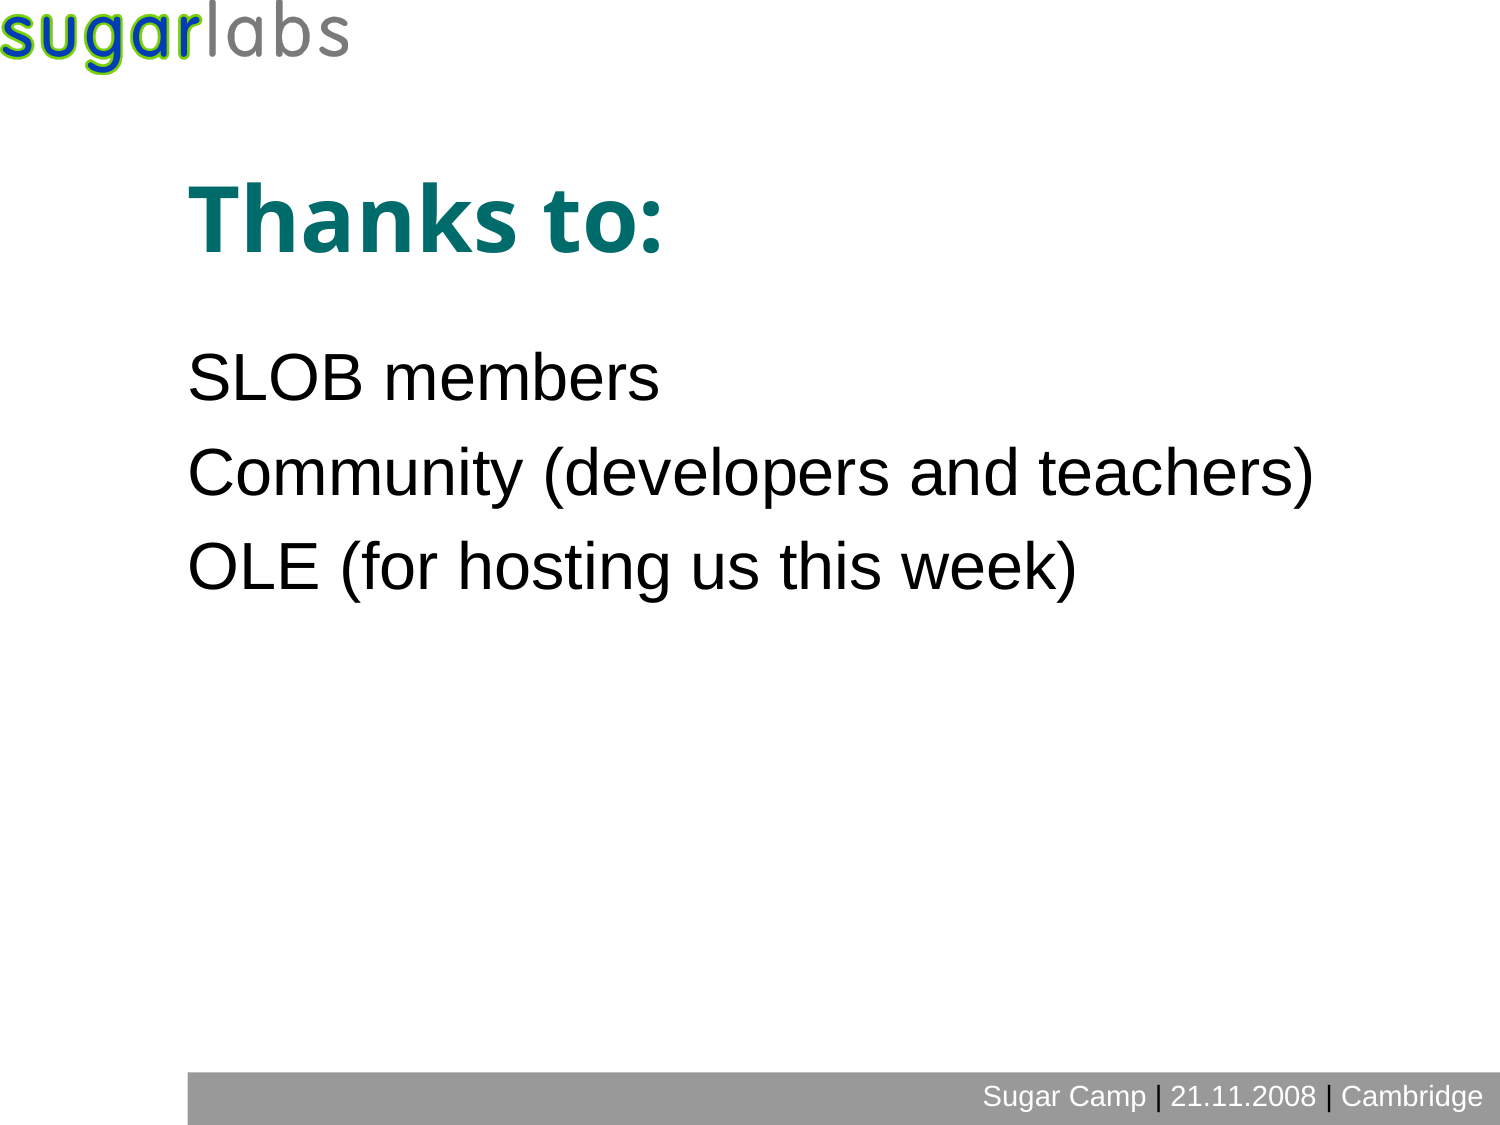

# Thanks to:
SLOB members
Community (developers and teachers)
OLE (for hosting us this week)